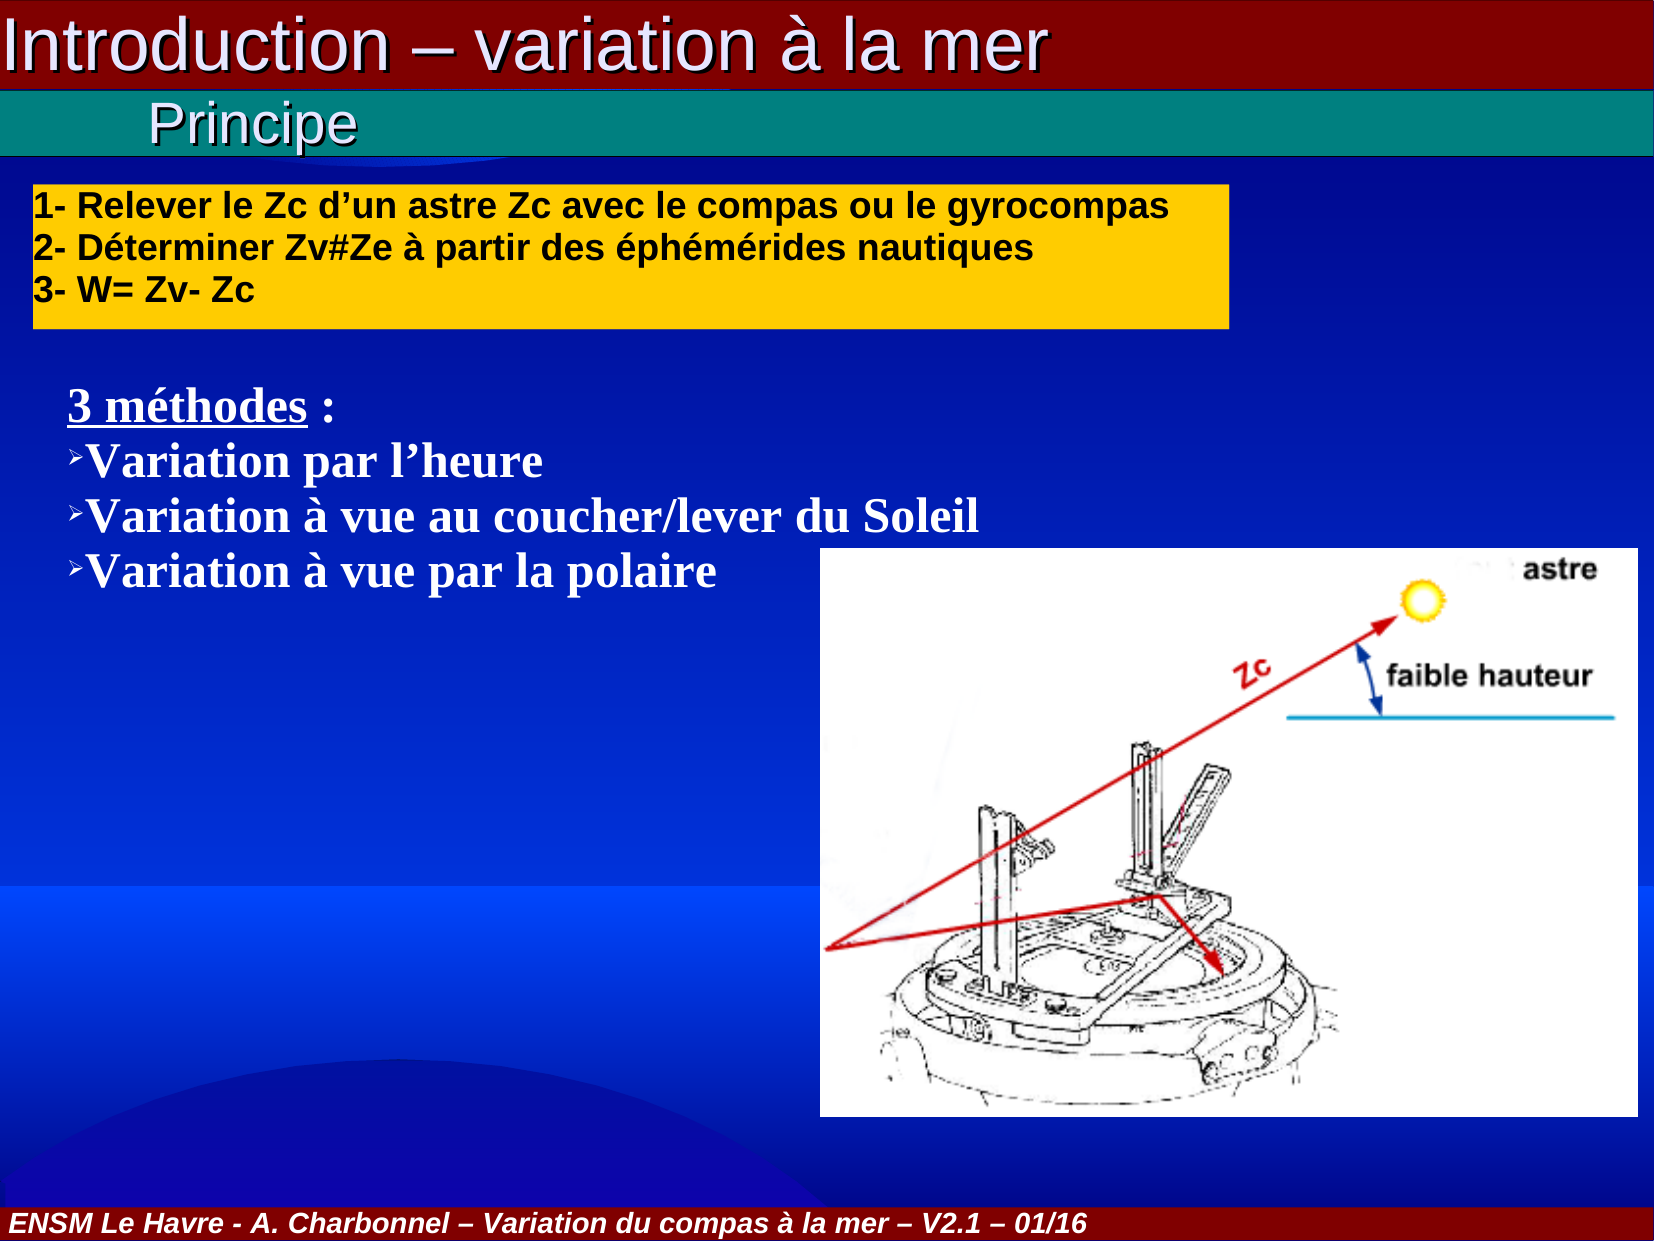

Introduction – variation à la mer
# Principe
1- Relever le Zc d’un astre Zc avec le compas ou le gyrocompas
2- Déterminer Zv à partir des éphémérides nautiques
3- W= Zv- Zc
1- Relever le Zc d’un astre Zc avec le compas ou le gyrocompas
2- Déterminer Zv#Ze à partir des éphémérides nautiques
3- W= Zv- Zc
3 méthodes :
Variation par l’heure
Variation à vue au coucher/lever du Soleil
Variation à vue par la polaire
 ENSM Le Havre - A. Charbonnel – Variation du compas à la mer – V2.1 – 01/16